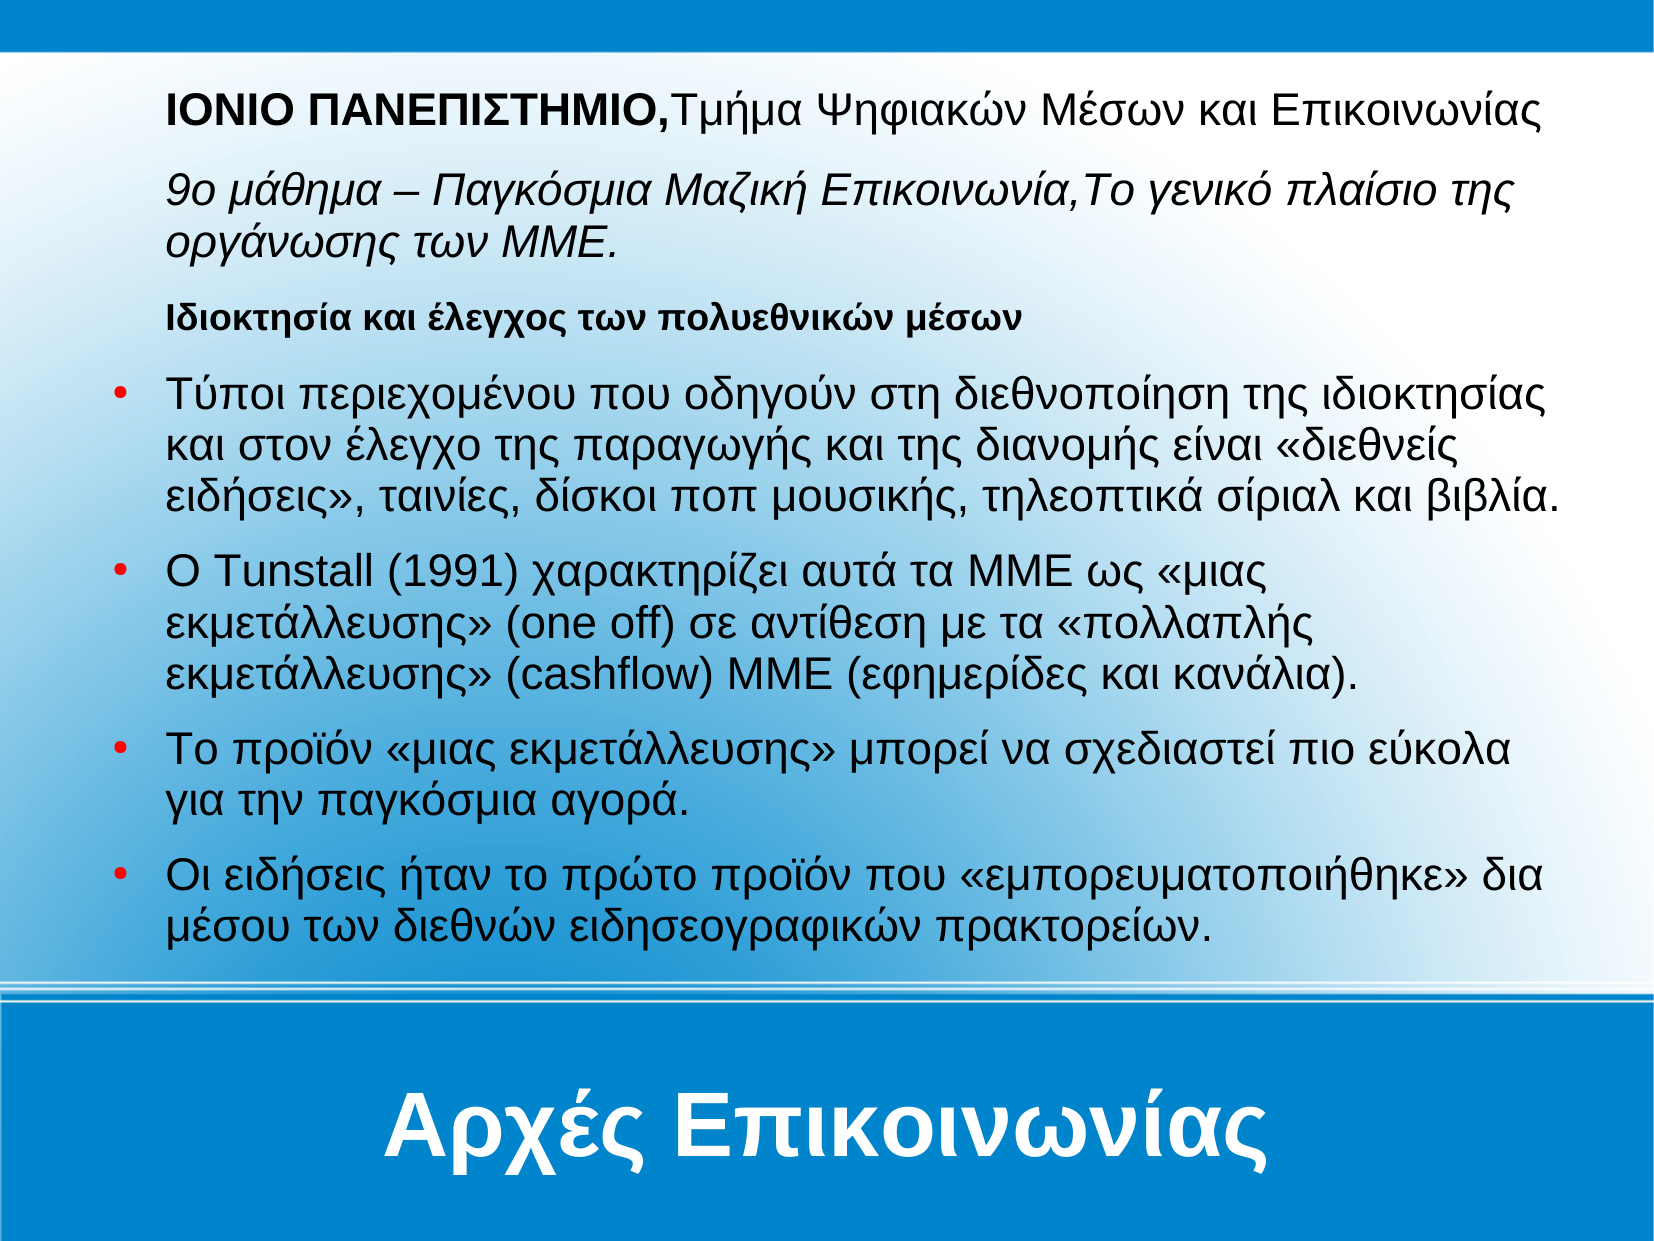

ΙΟΝΙΟ ΠΑΝΕΠΙΣΤΗΜΙΟ,Τμήμα Ψηφιακών Μέσων και Επικοινωνίας
9ο μάθημα – Παγκόσμια Μαζική Επικοινωνία,Το γενικό πλαίσιο της οργάνωσης των ΜΜΕ.
Ιδιοκτησία και έλεγχος των πολυεθνικών μέσων
Τύποι περιεχομένου που οδηγούν στη διεθνοποίηση της ιδιοκτησίας και στον έλεγχο της παραγωγής και της διανομής είναι «διεθνείς ειδήσεις», ταινίες, δίσκοι ποπ μουσικής, τηλεοπτικά σίριαλ και βιβλία.
Ο Tunstall (1991) χαρακτηρίζει αυτά τα ΜΜΕ ως «μιας εκμετάλλευσης» (one off) σε αντίθεση με τα «πολλαπλής εκμετάλλευσης» (cashflow) ΜΜΕ (εφημερίδες και κανάλια).
Το προϊόν «μιας εκμετάλλευσης» μπορεί να σχεδιαστεί πιο εύκολα για την παγκόσμια αγορά.
Οι ειδήσεις ήταν το πρώτο προϊόν που «εμπορευματοποιήθηκε» δια μέσου των διεθνών ειδησεογραφικών πρακτορείων.
# Αρχές Επικοινωνίας